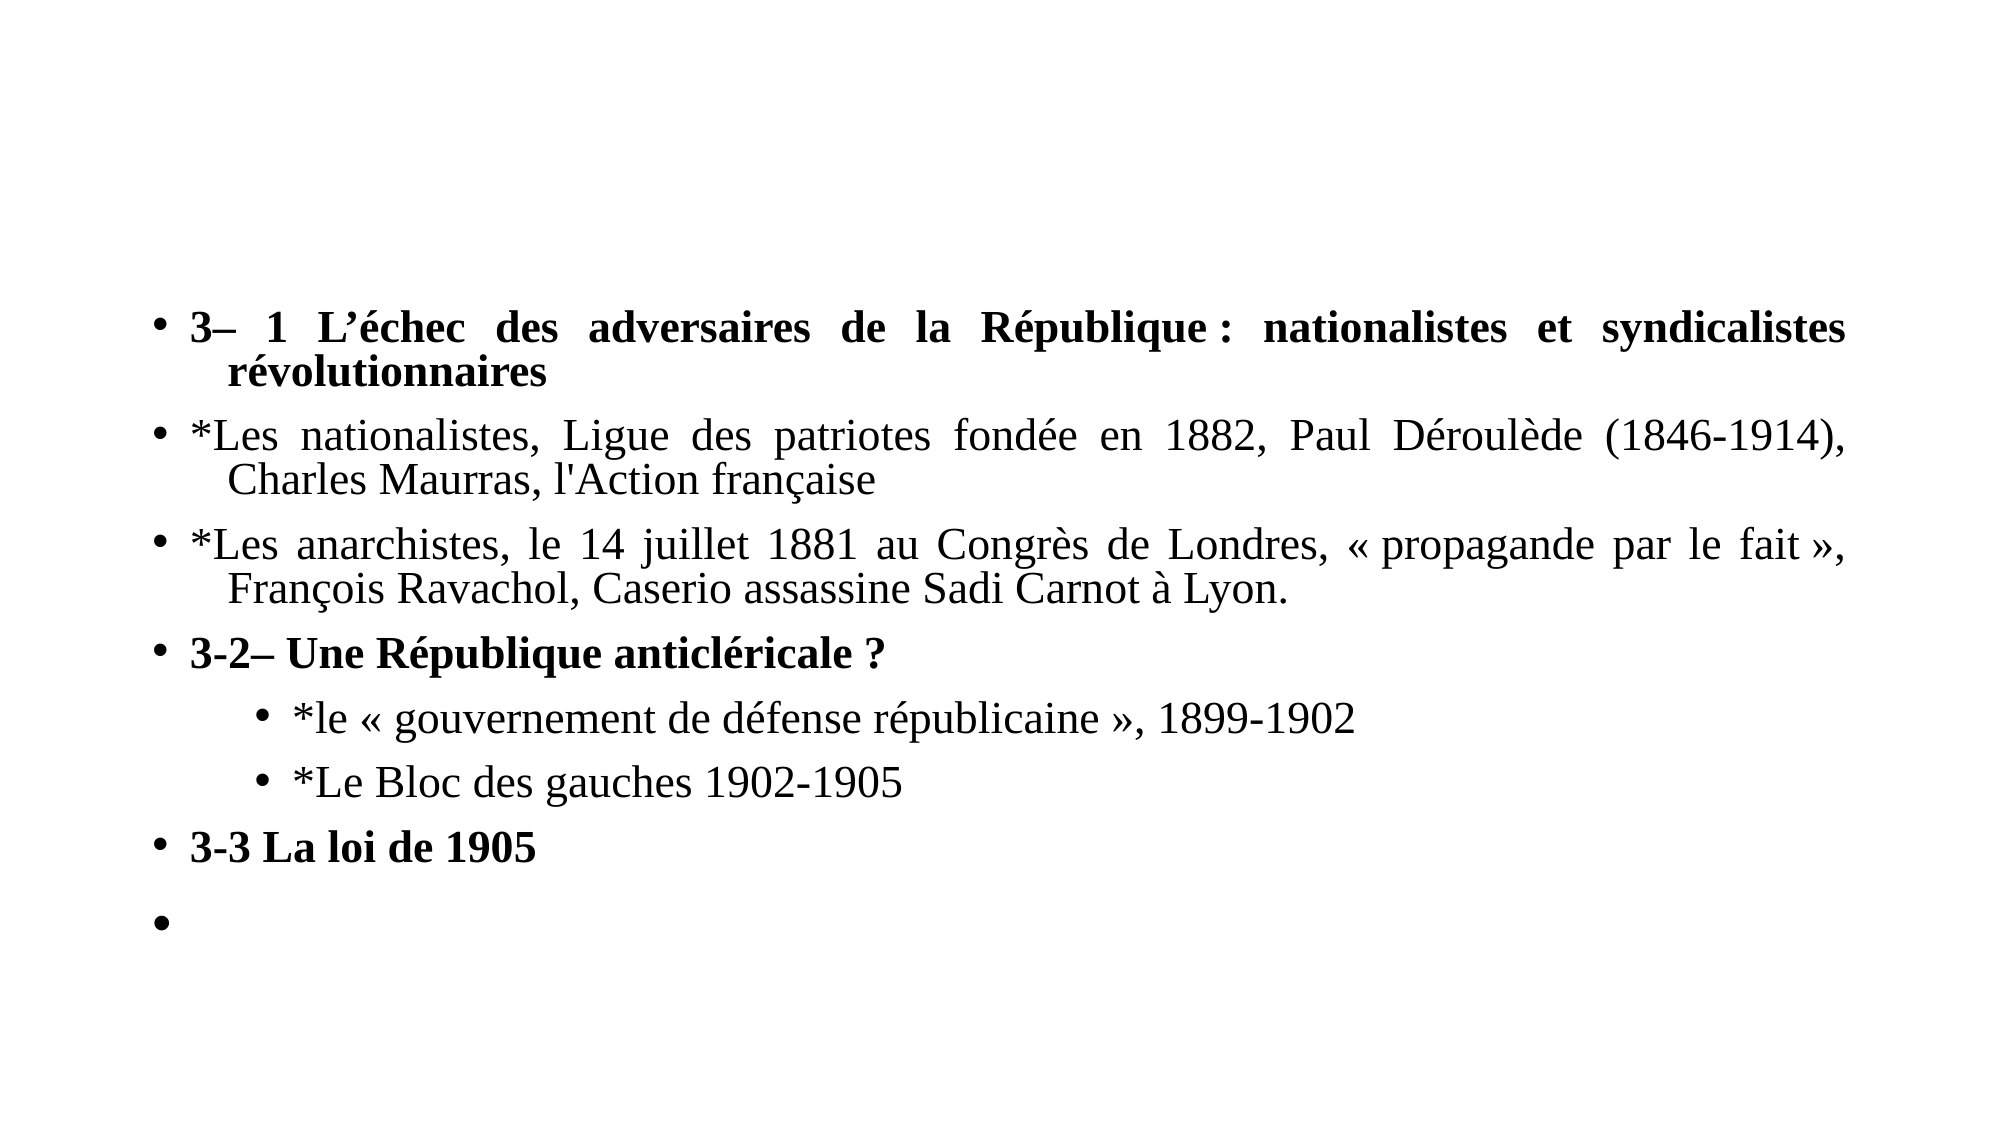

#
3– 1 L’échec des adversaires de la République : nationalistes et syndicalistes révolutionnaires
*Les nationalistes, Ligue des patriotes fondée en 1882, Paul Déroulède (1846-1914), Charles Maurras, l'Action française
*Les anarchistes, le 14 juillet 1881 au Congrès de Londres, « propagande par le fait », François Ravachol, Caserio assassine Sadi Carnot à Lyon.
3-2– Une République anticléricale ?
*le « gouvernement de défense républicaine », 1899-1902
*Le Bloc des gauches 1902-1905
3-3 La loi de 1905